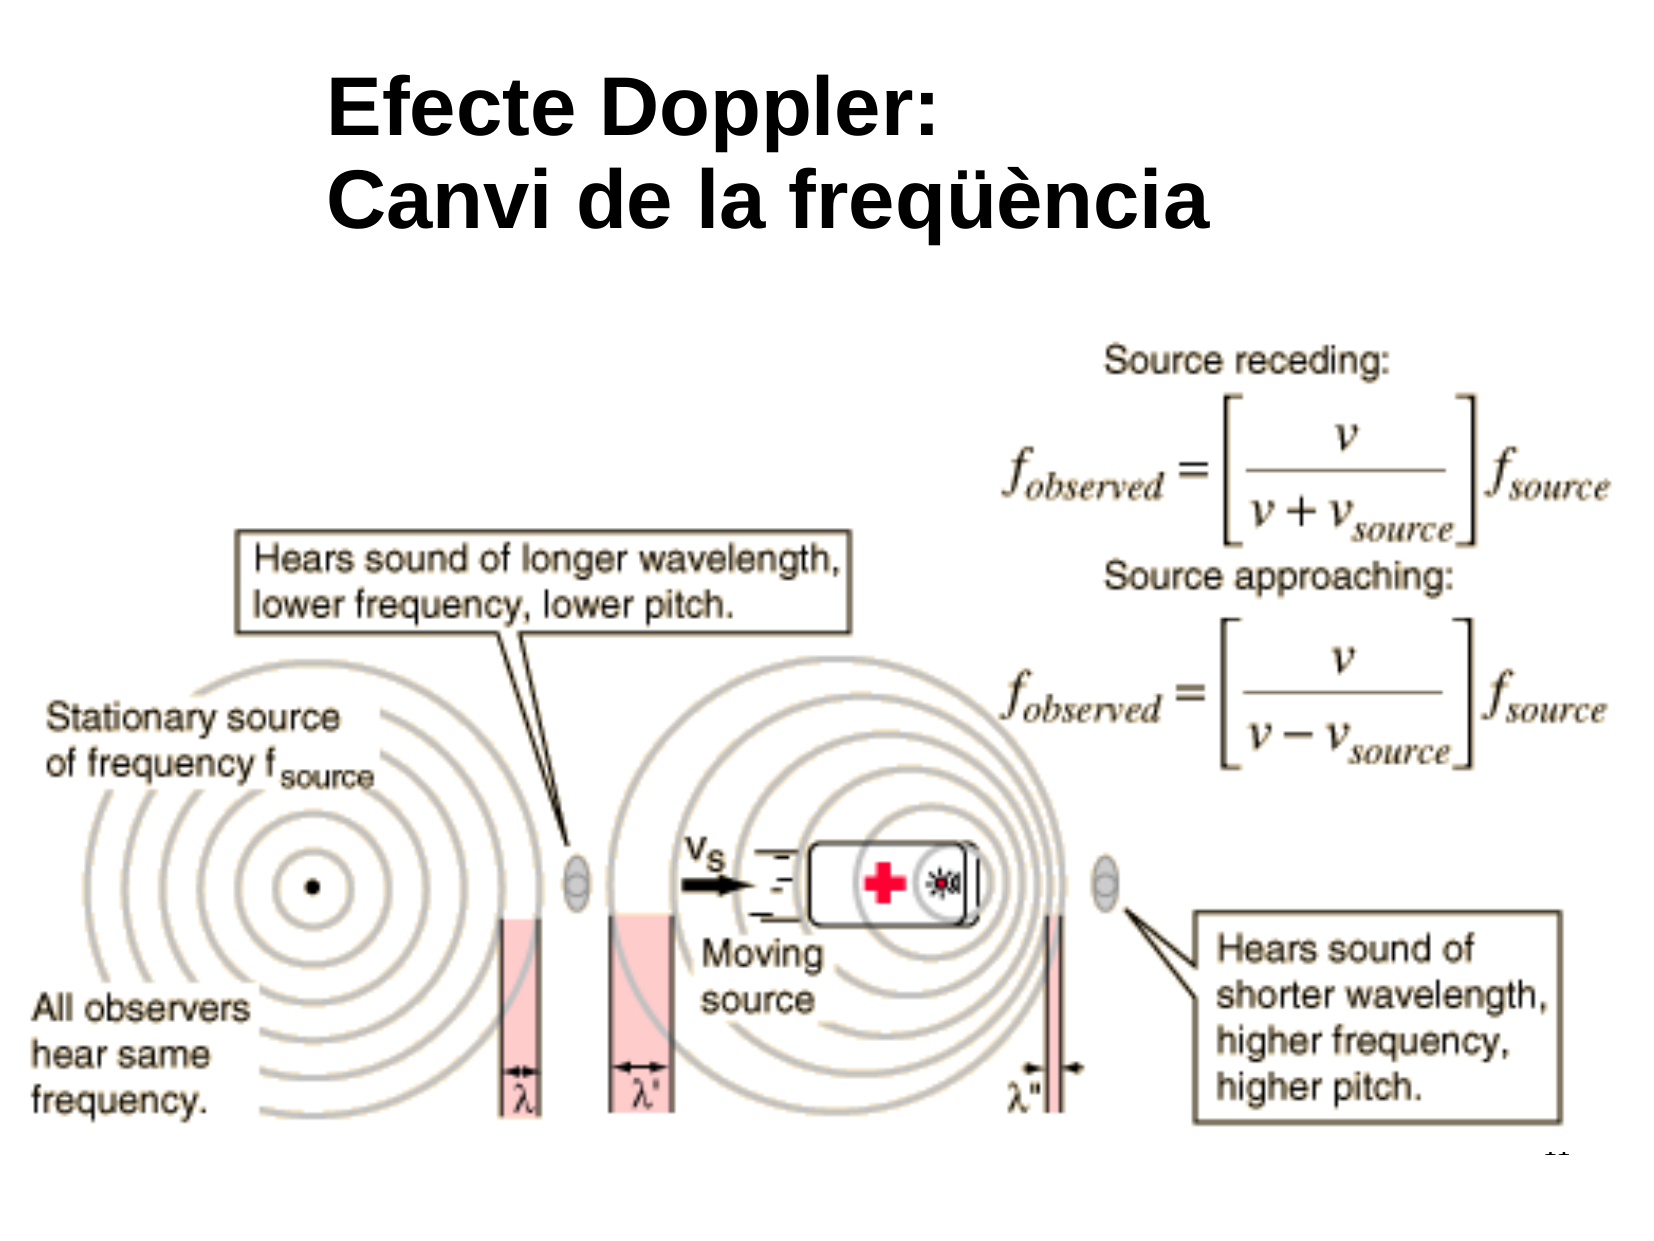

Efecte Doppler:
Canvi de la freqüència
11